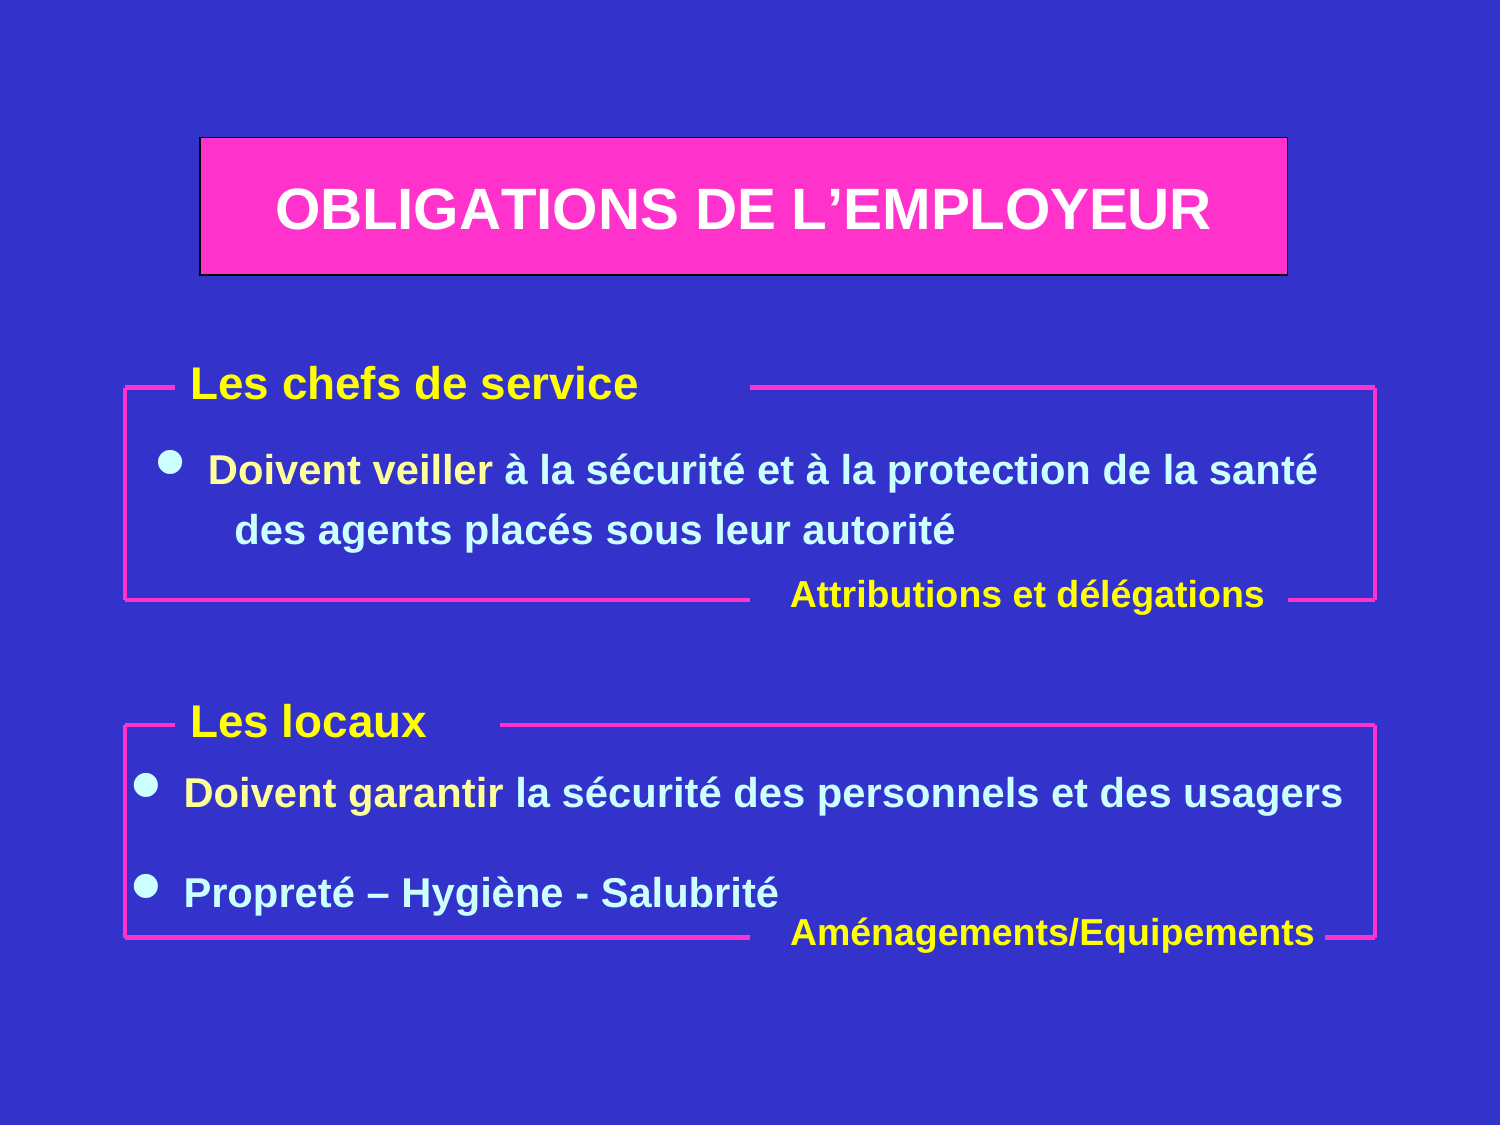

OBLIGATIONS DE L’EMPLOYEUR
Les chefs de service
 Doivent veiller à la sécurité et à la protection de la santé 	des agents placés sous leur autorité
Attributions et délégations
Les locaux
 Doivent garantir la sécurité des personnels et des usagers
 Propreté – Hygiène - Salubrité
Aménagements/Equipements